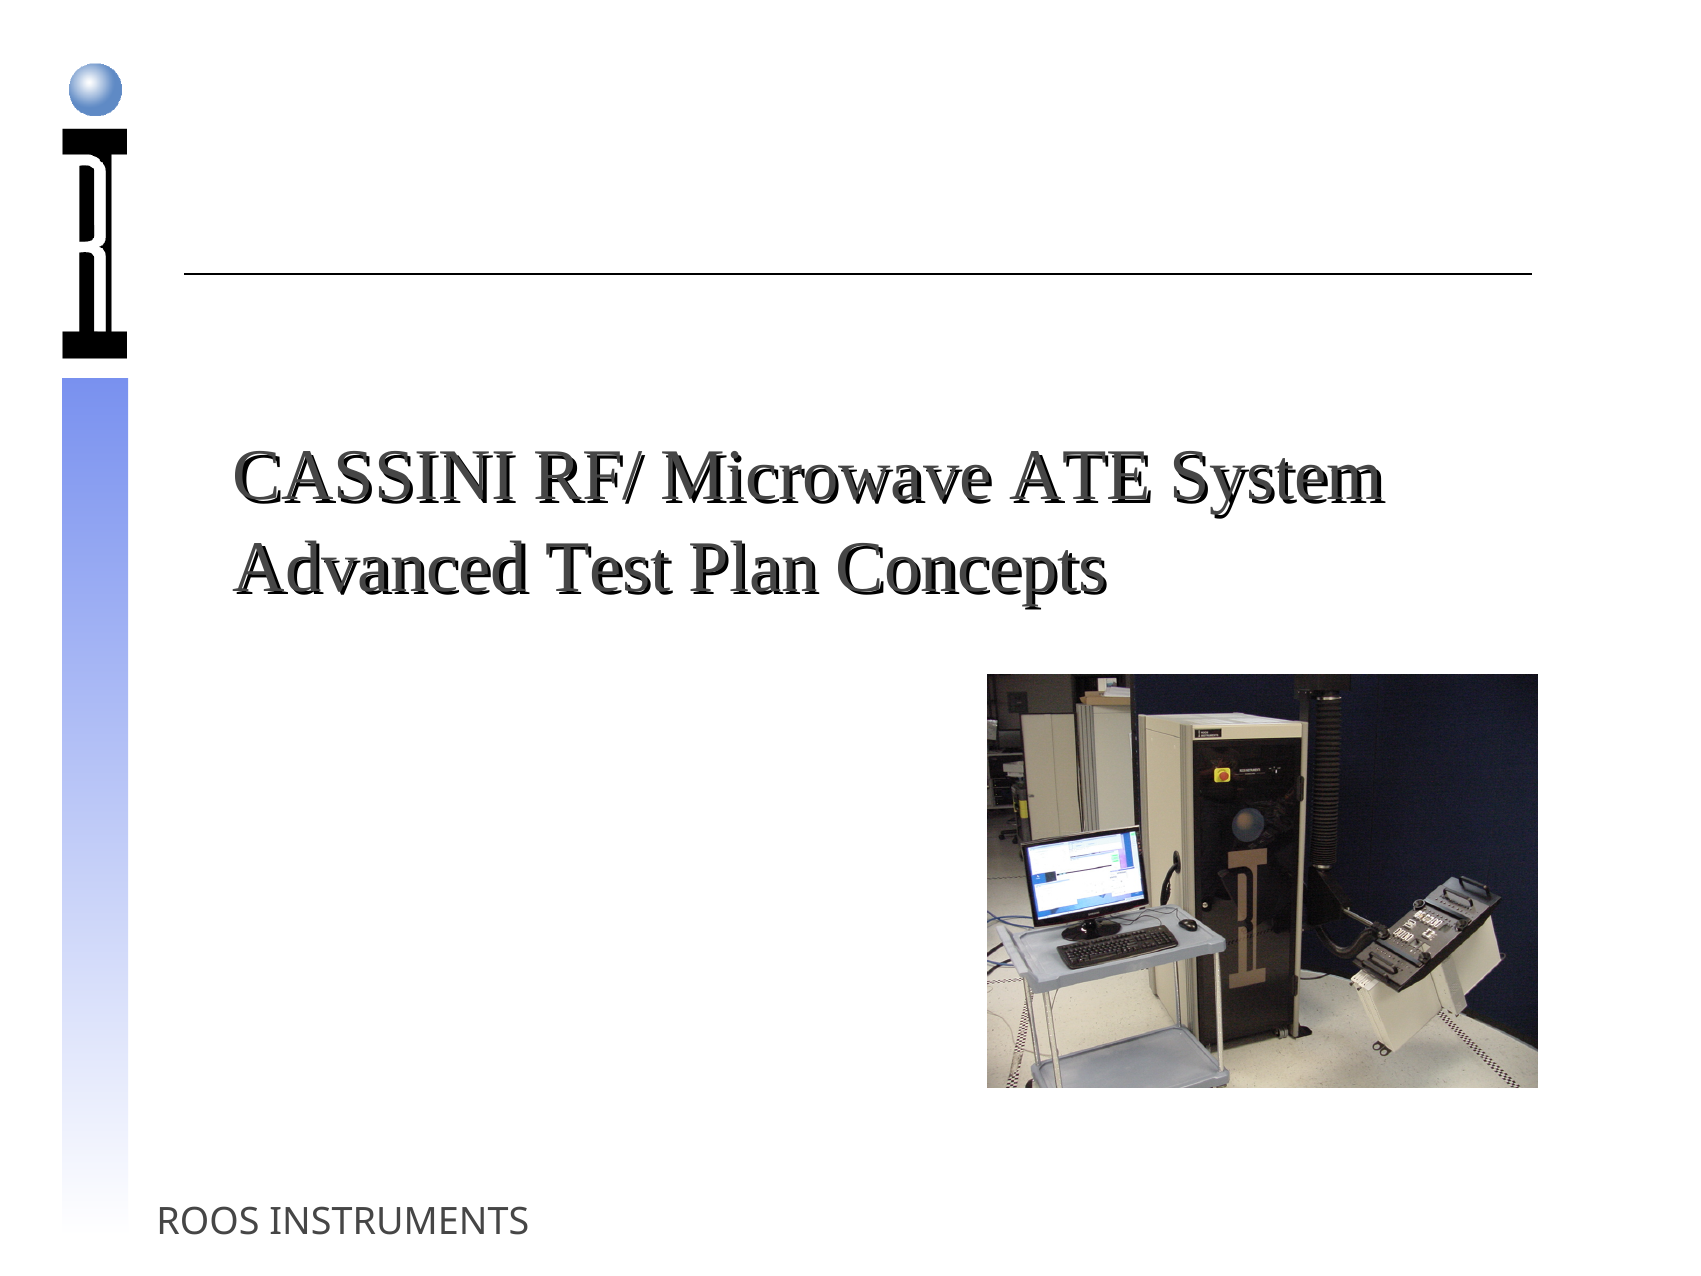

CASSINI RF/ Microwave ATE System
Advanced Test Plan Concepts